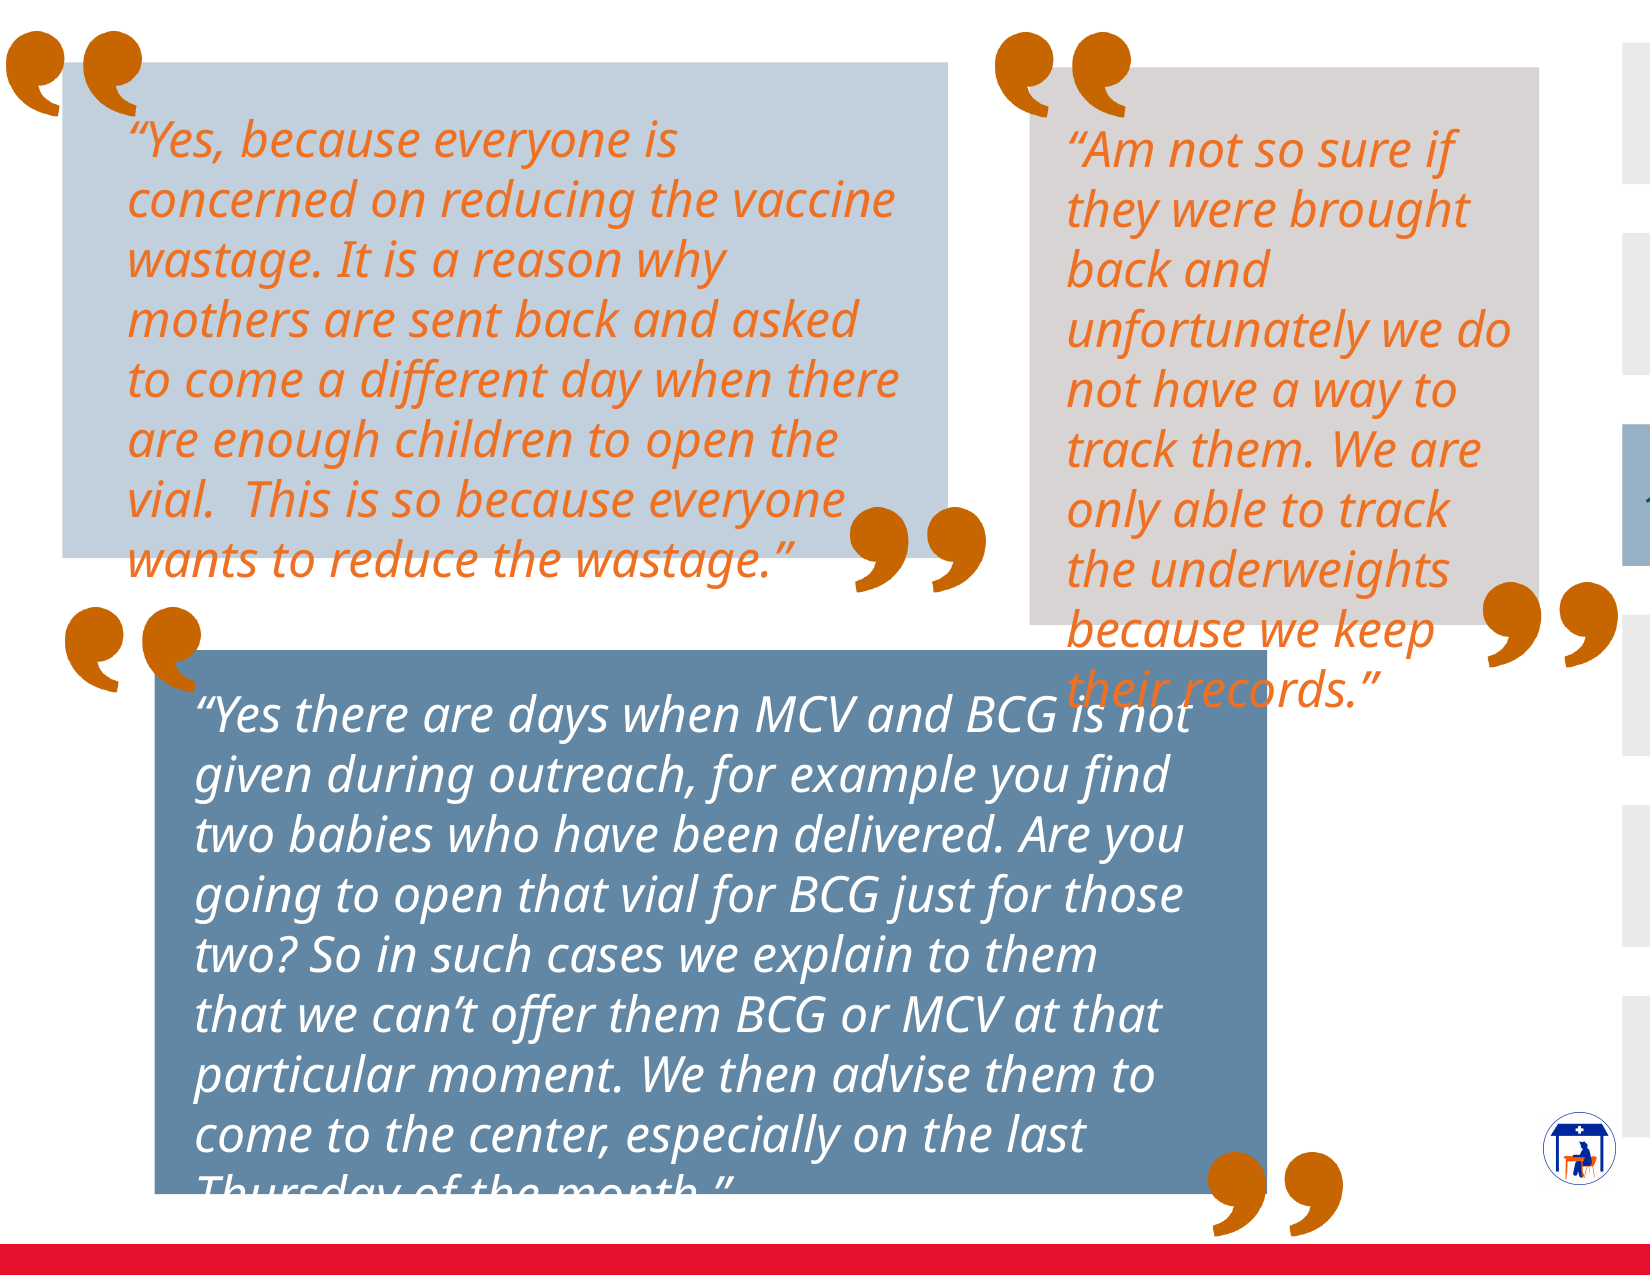

“Am not so sure if they were brought back and unfortunately we do not have a way to track them. We are only able to track the underweights because we keep their records.”
“Yes, because everyone is concerned on reducing the vaccine wastage. It is a reason why mothers are sent back and asked to come a different day when there are enough children to open the vial. This is so because everyone wants to reduce the wastage.”
“Yes there are days when MCV and BCG is not given during outreach, for example you find two babies who have been delivered. Are you going to open that vial for BCG just for those two? So in such cases we explain to them that we can’t offer them BCG or MCV at that particular moment. We then advise them to come to the center, especially on the last Thursday of the month.”